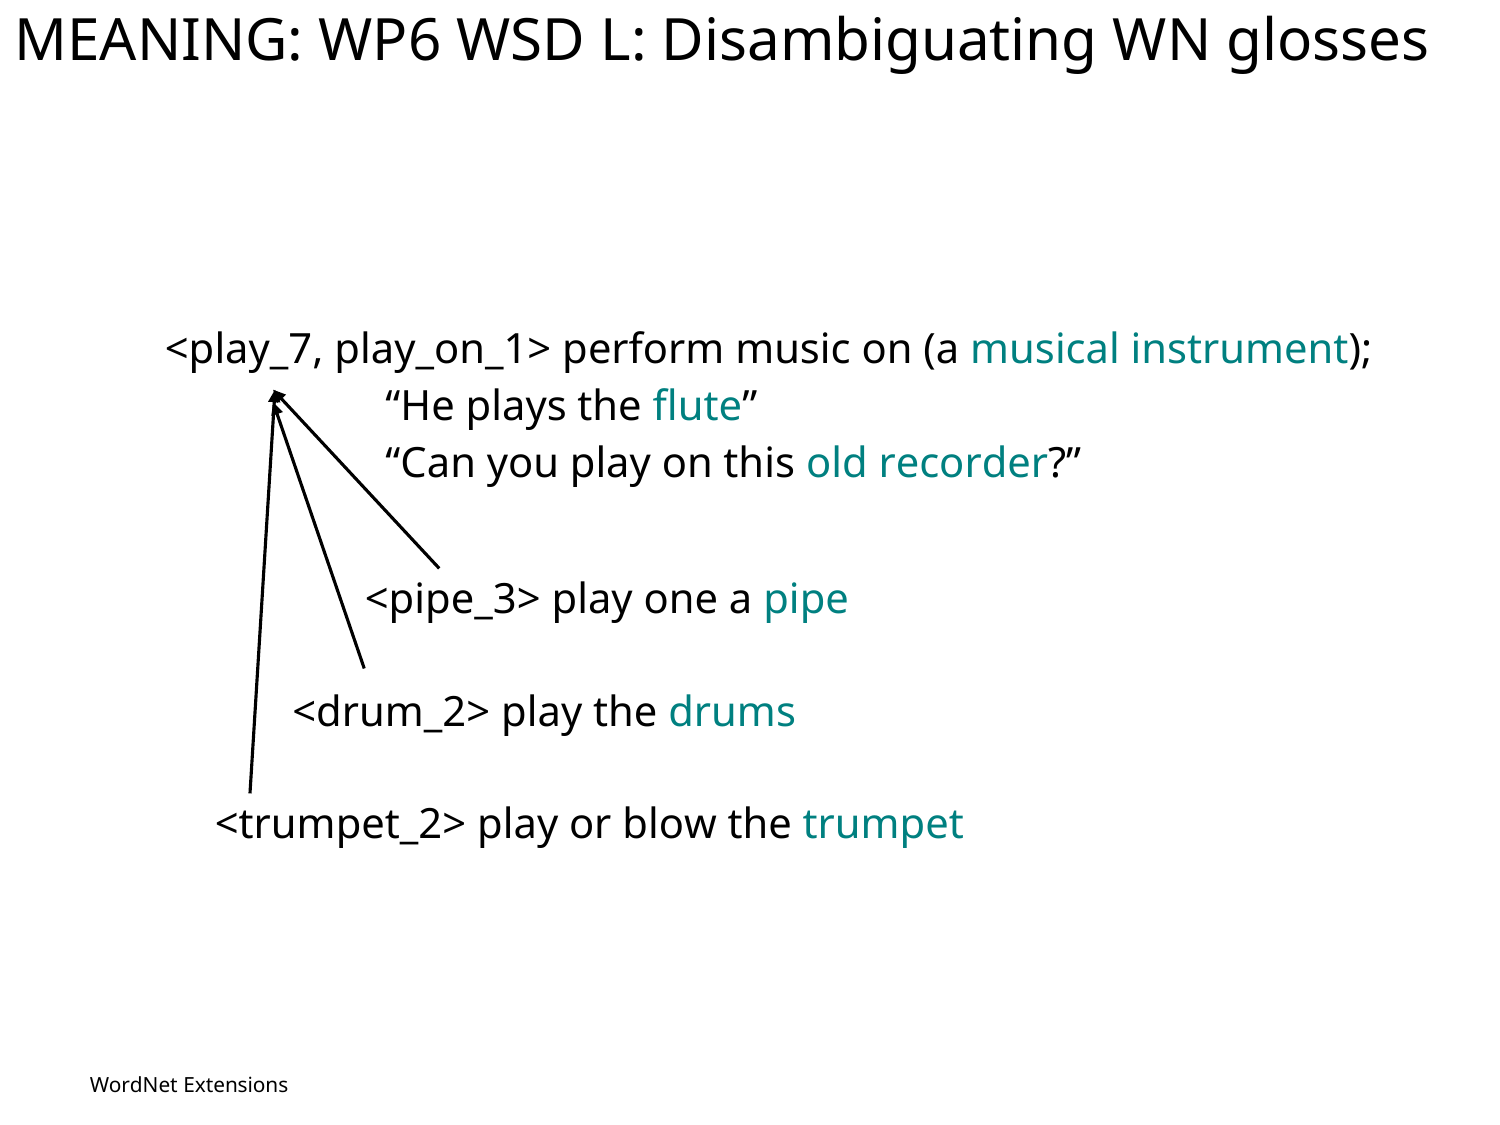

# MEANING: WP6 WSD L: Disambiguating WN glosses
<play_7, play_on_1> perform music on (a musical instrument);
			“He plays the flute”
			“Can you play on this old recorder?”
<pipe_3> play one a pipe
<drum_2> play the drums
<trumpet_2> play or blow the trumpet